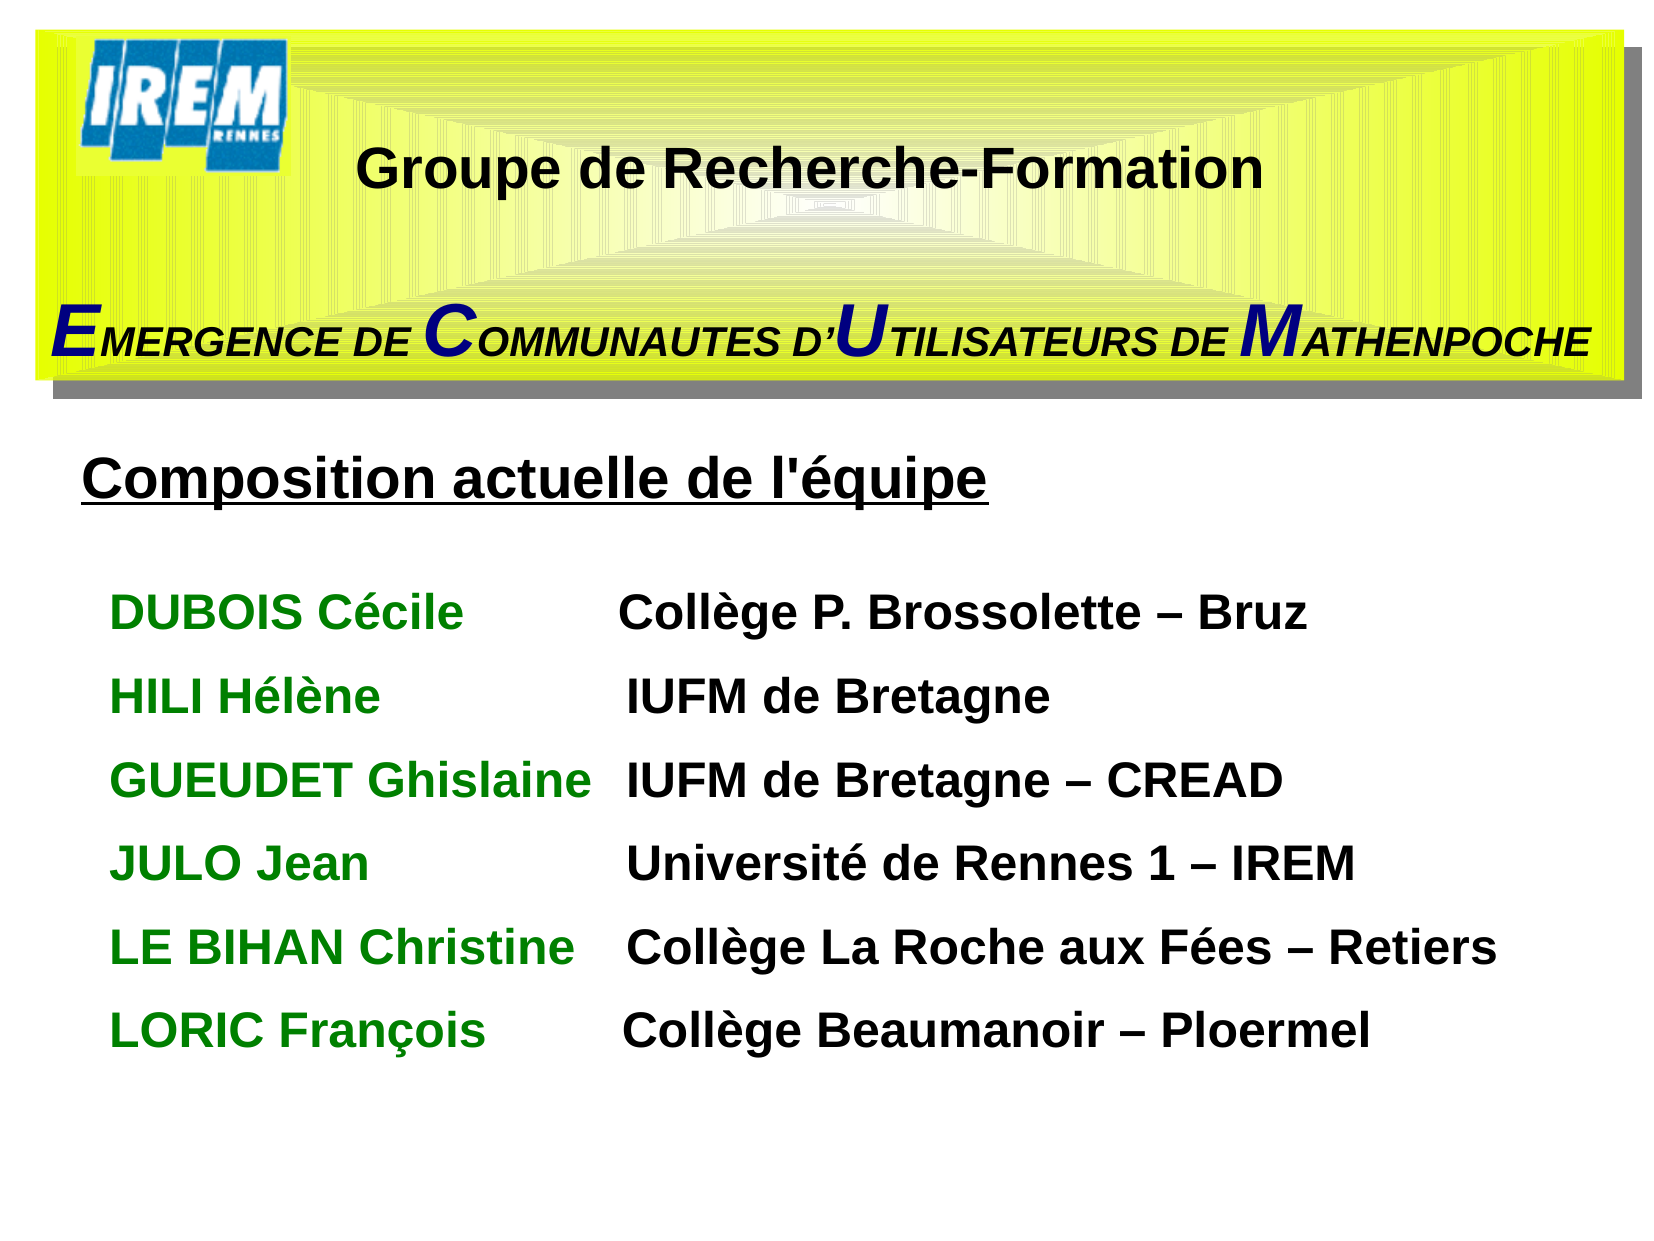

Groupe de Recherche-Formation
EMERGENCE DE COMMUNAUTES D’UTILISATEURS DE MATHENPOCHE
 Composition actuelle de l'équipe
DUBOIS Cécile	 Collège P. Brossolette – Bruz
HILI Hélène	 		IUFM de Bretagne
GUEUDET Ghislaine	IUFM de Bretagne – CREAD
JULO Jean				Université de Rennes 1 – IREM
LE BIHAN Christine	Collège La Roche aux Fées – Retiers
LORIC François	 Collège Beaumanoir – Ploermel